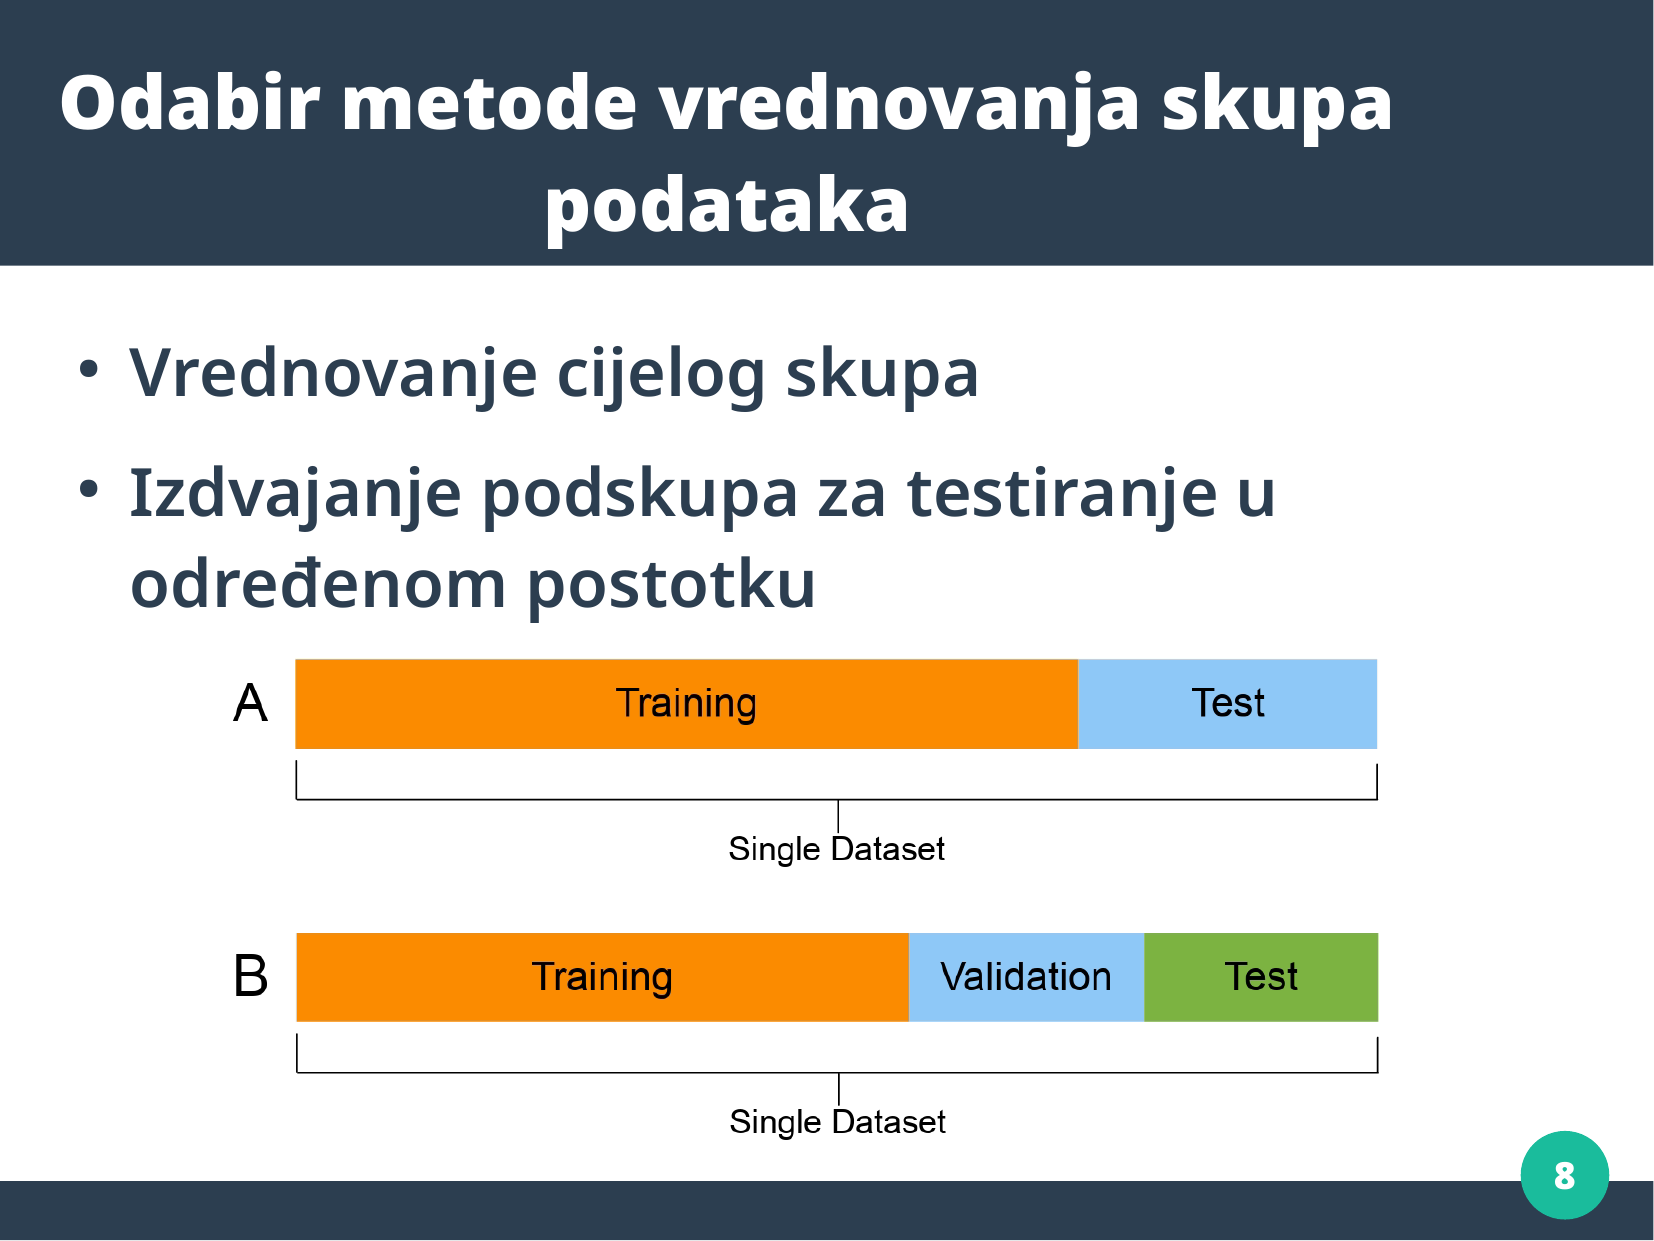

# Odabir metode vrednovanja skupa podataka
Vrednovanje cijelog skupa
Izdvajanje podskupa za testiranje u određenom postotku
8